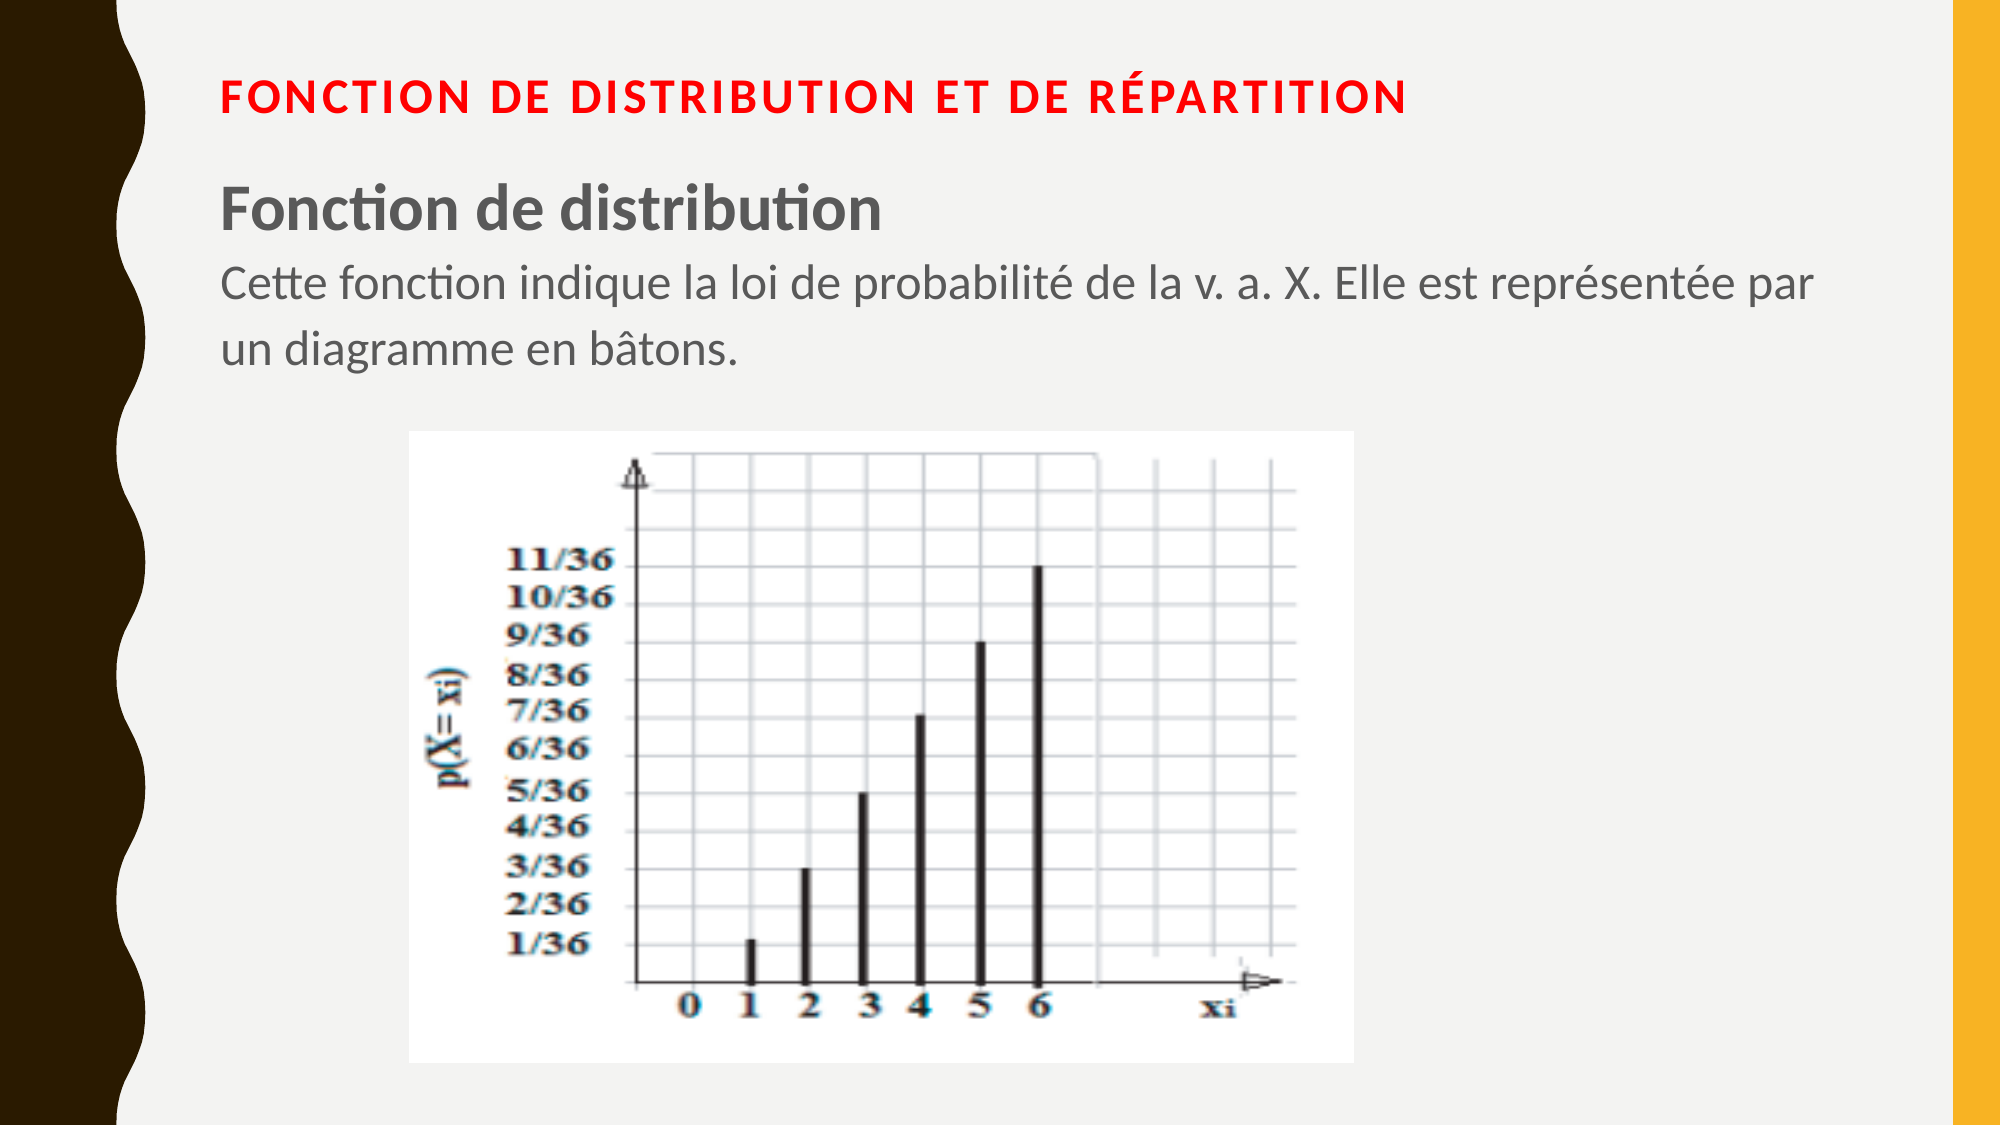

# Fonction de distribution et de répartition
Fonction de distribution
Cette fonction indique la loi de probabilité de la v. a. X. Elle est représentée par un diagramme en bâtons.